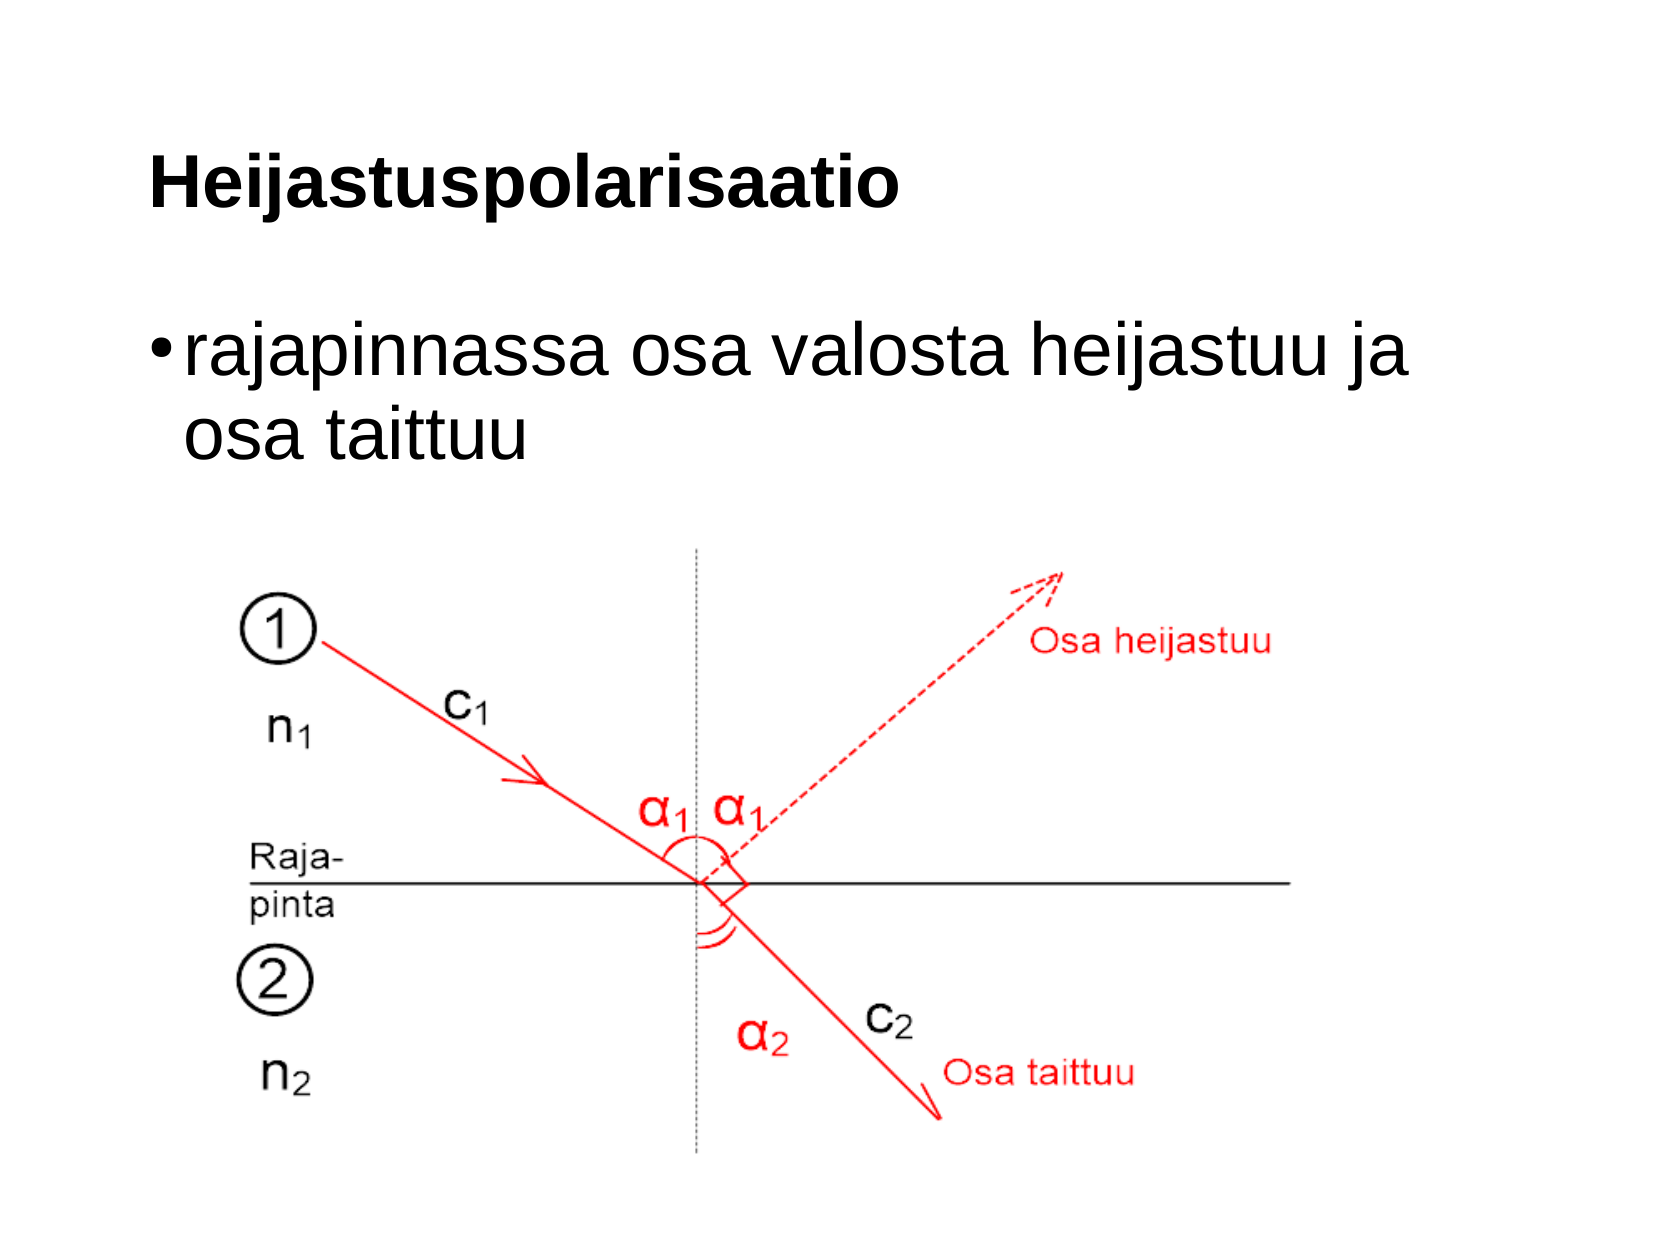

Heijastuspolarisaatio
rajapinnassa osa valosta heijastuu ja osa taittuu